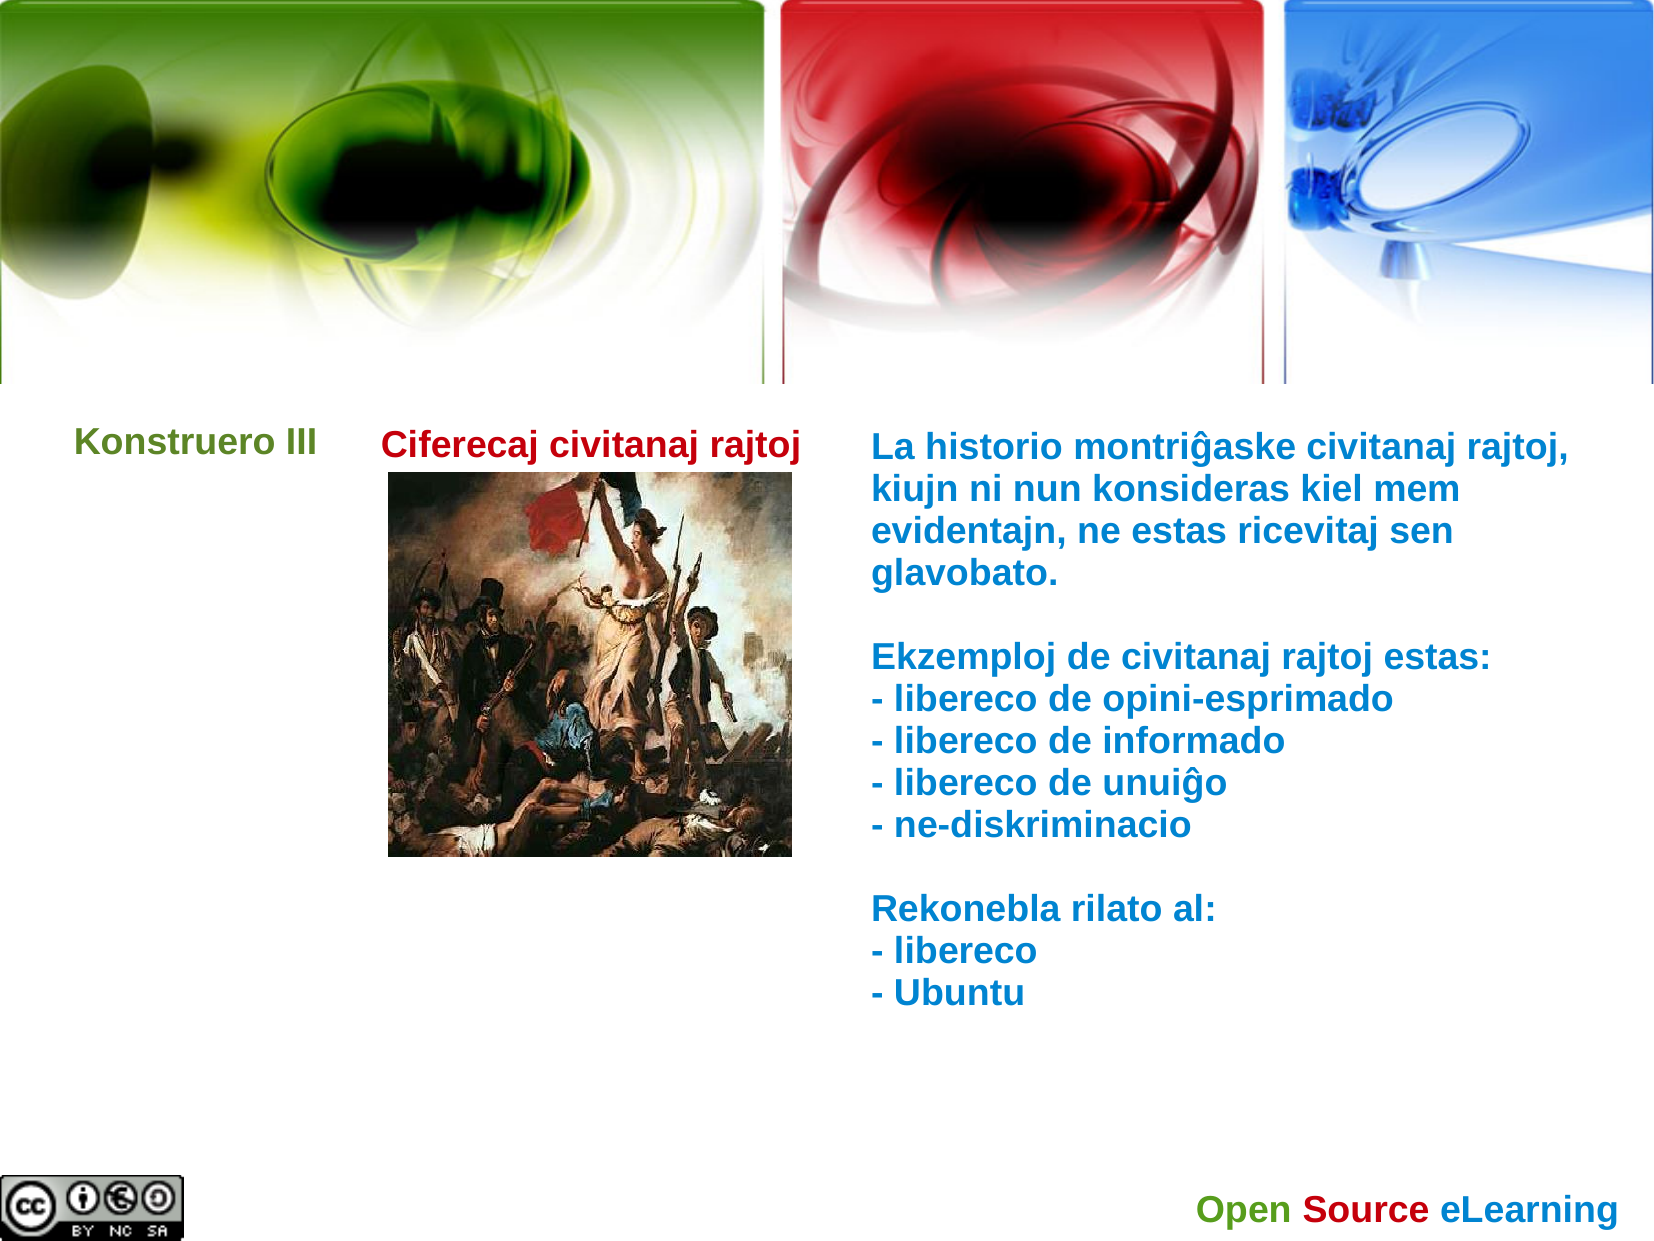

Konstruero III
Ciferecaj civitanaj rajtoj
La historio montriĝaske civitanaj rajtoj, kiujn ni nun konsideras kiel mem evidentajn, ne estas ricevitaj sen glavobato.
Ekzemploj de civitanaj rajtoj estas:
- libereco de opini-esprimado
- libereco de informado
- libereco de unuiĝo
- ne-diskriminacio
Rekonebla rilato al:
- libereco
- Ubuntu
Open Source eLearning